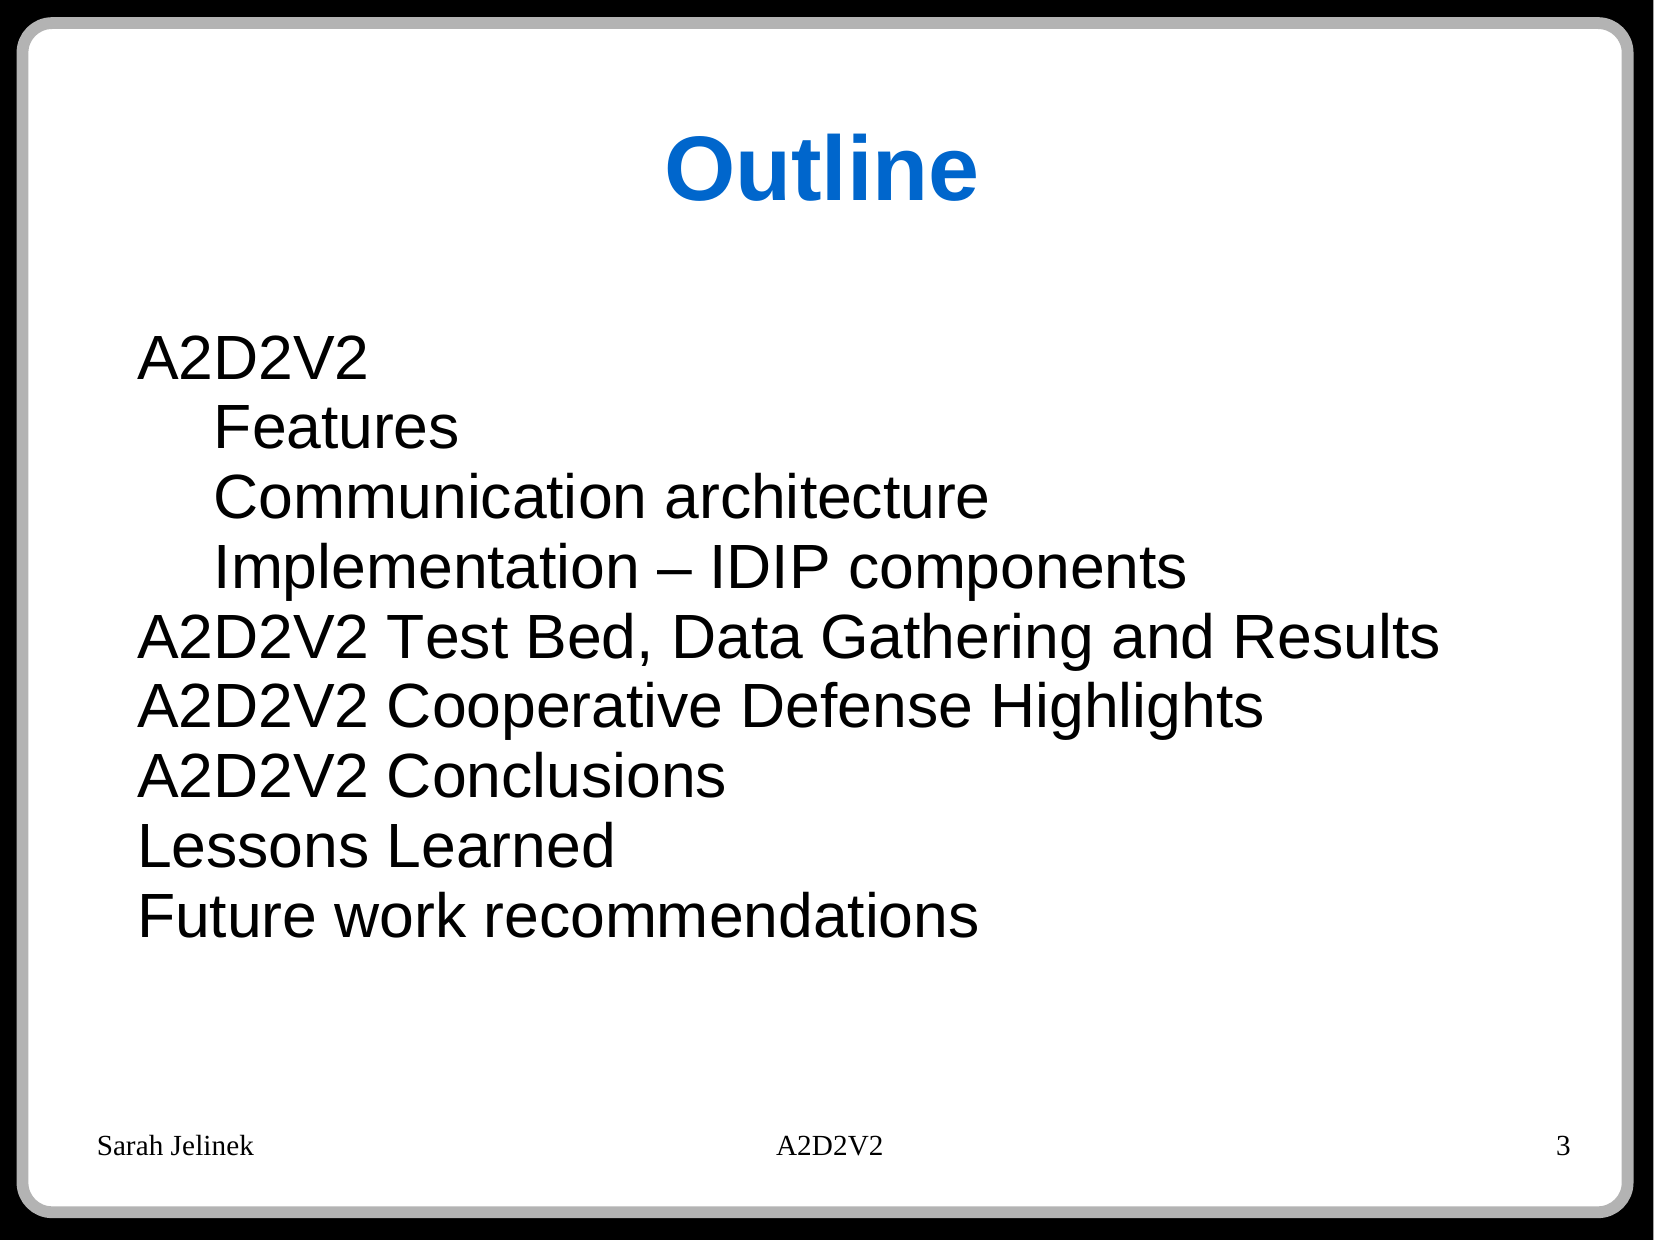

# Outline
A2D2V2
Features
Communication architecture
Implementation – IDIP components
A2D2V2 Test Bed, Data Gathering and Results
A2D2V2 Cooperative Defense Highlights
A2D2V2 Conclusions
Lessons Learned
Future work recommendations
Sarah Jelinek A2D2V2
3